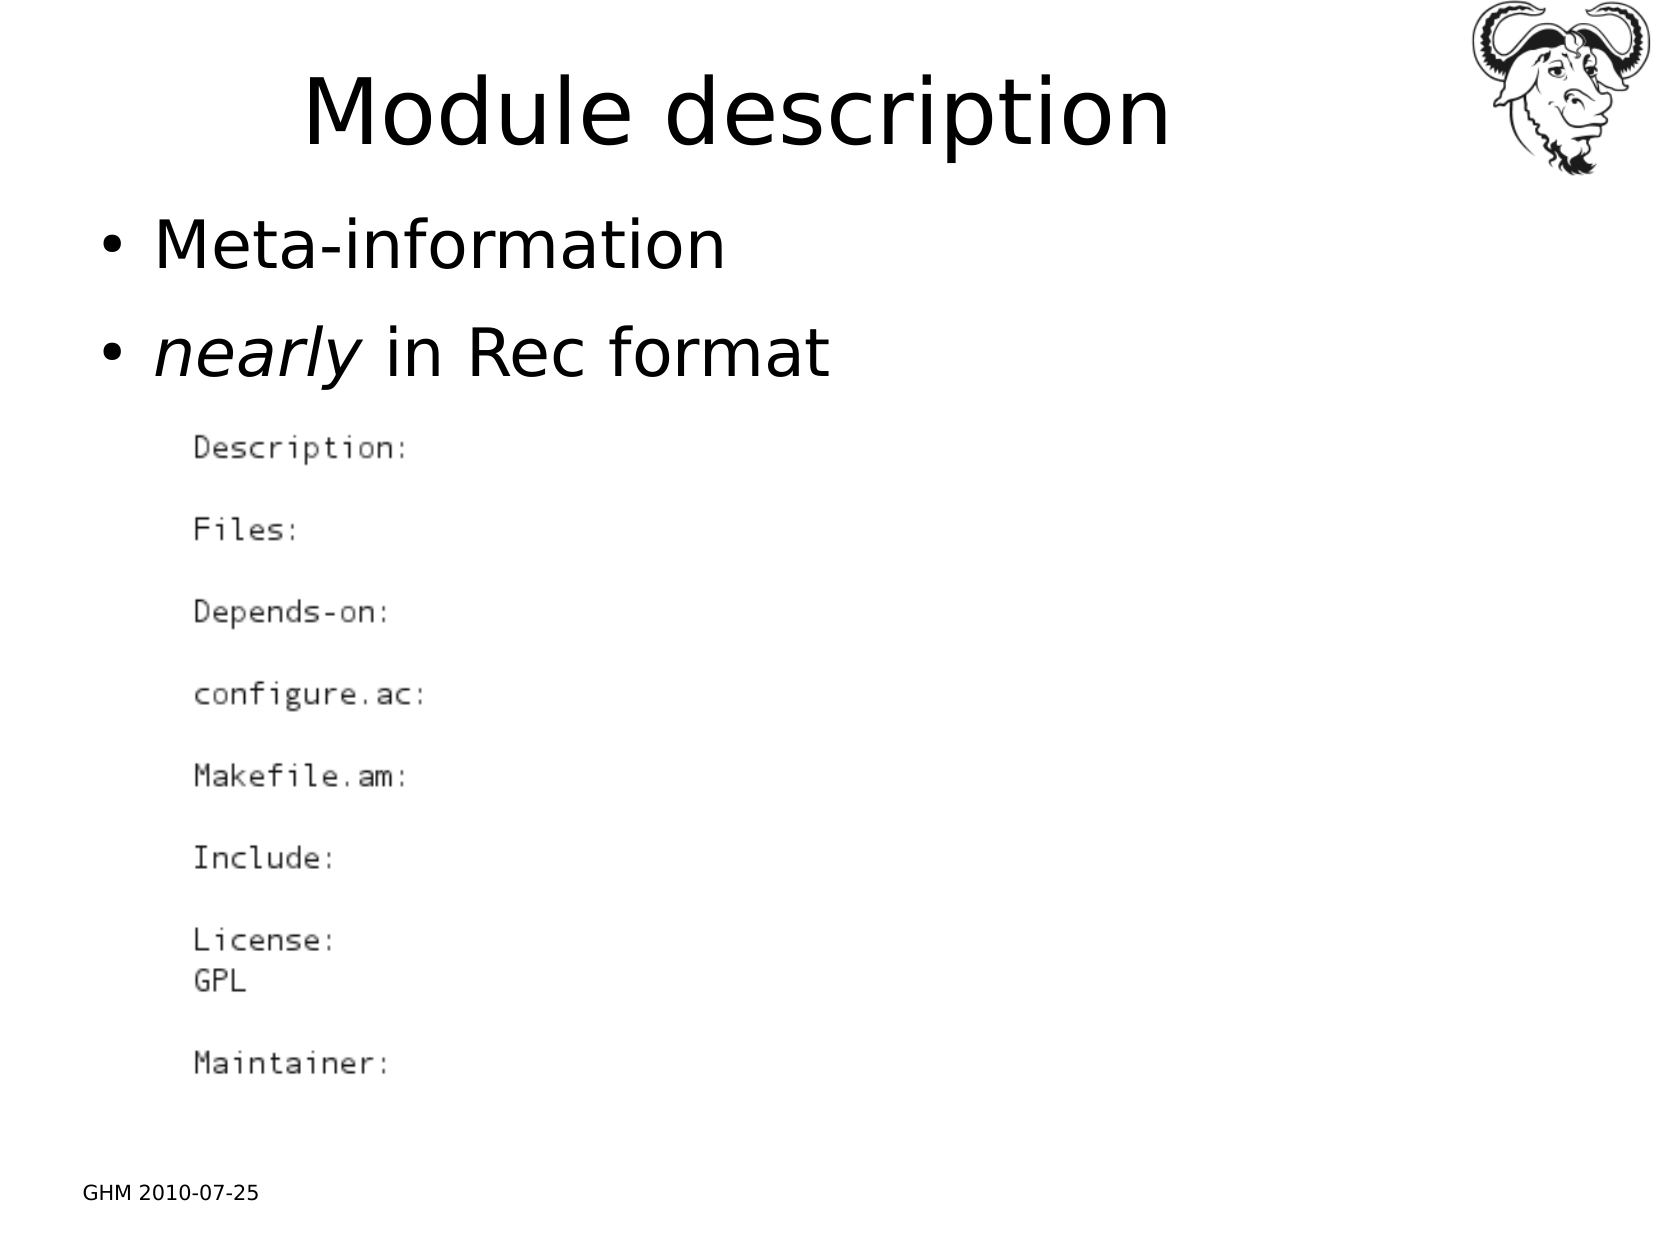

# Module description
Meta-information
nearly in Rec format